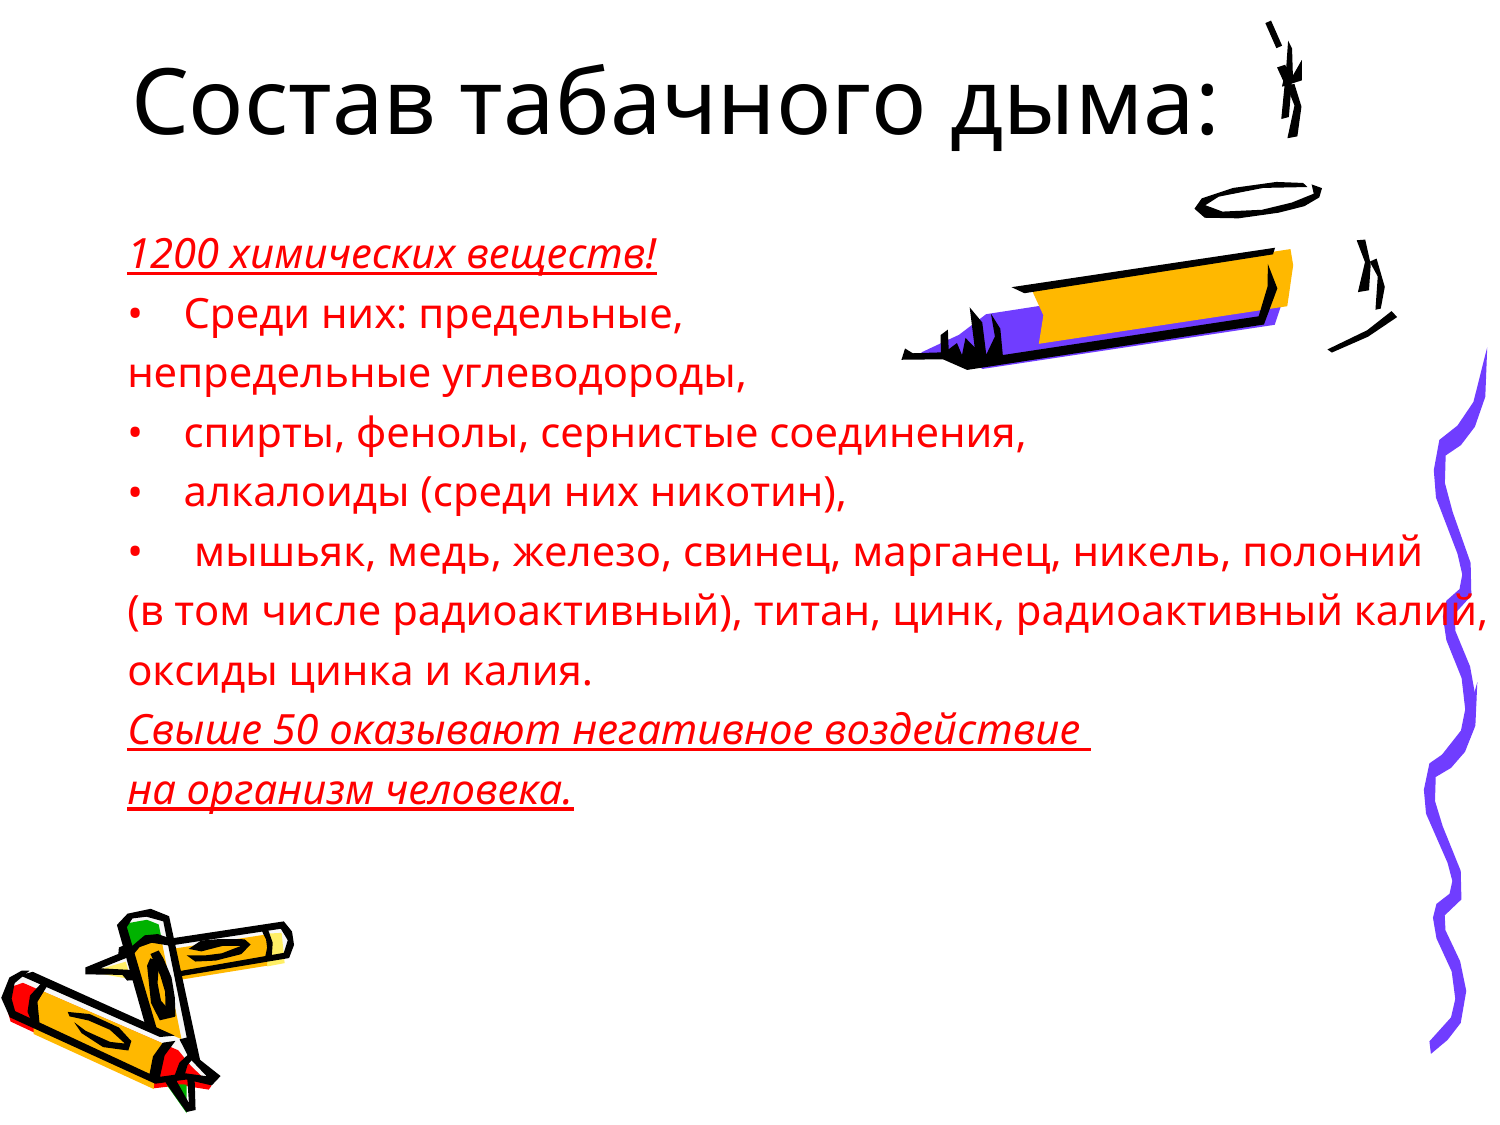

# Состав табачного дыма:
1200 химических веществ!
Среди них: предельные,
непредельные углеводороды,
спирты, фенолы, сернистые соединения,
алкалоиды (среди них никотин),
 мышьяк, медь, железо, свинец, марганец, никель, полоний
(в том числе радиоактивный), титан, цинк, радиоактивный калий,
оксиды цинка и калия.
Свыше 50 оказывают негативное воздействие
на организм человека.